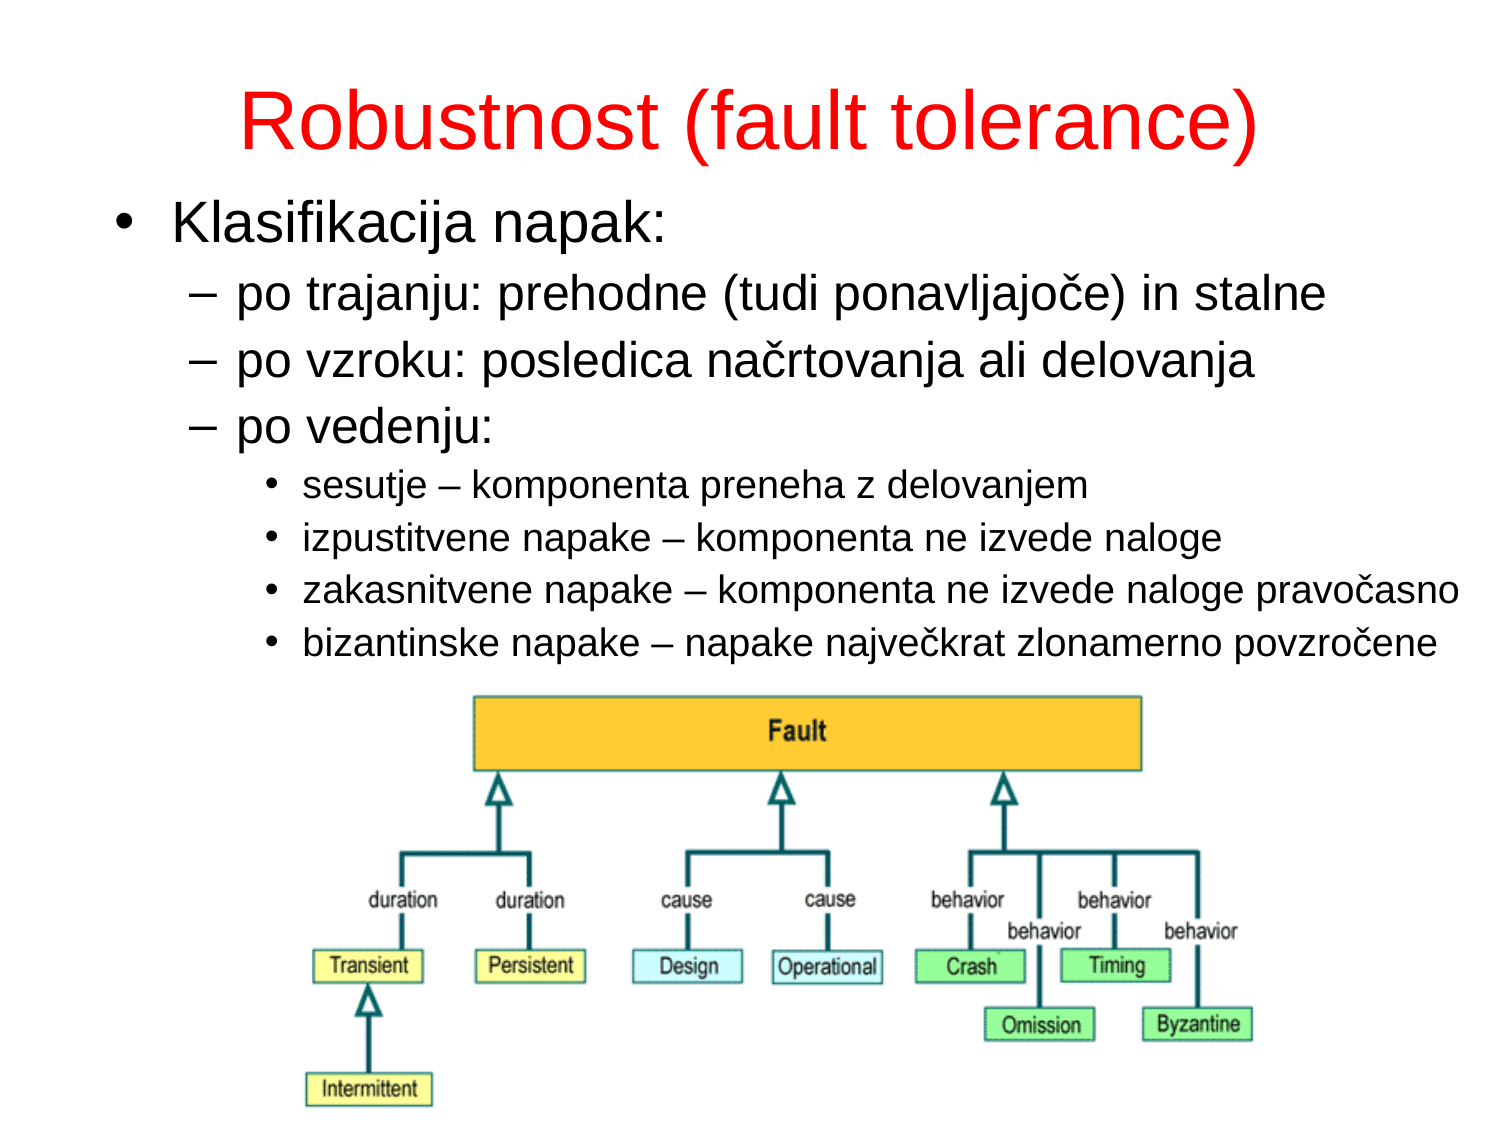

# Robustnost (fault tolerance)
Klasifikacija napak:
po trajanju: prehodne (tudi ponavljajoče) in stalne
po vzroku: posledica načrtovanja ali delovanja
po vedenju:
sesutje – komponenta preneha z delovanjem
izpustitvene napake – komponenta ne izvede naloge
zakasnitvene napake – komponenta ne izvede naloge pravočasno
bizantinske napake – napake največkrat zlonamerno povzročene